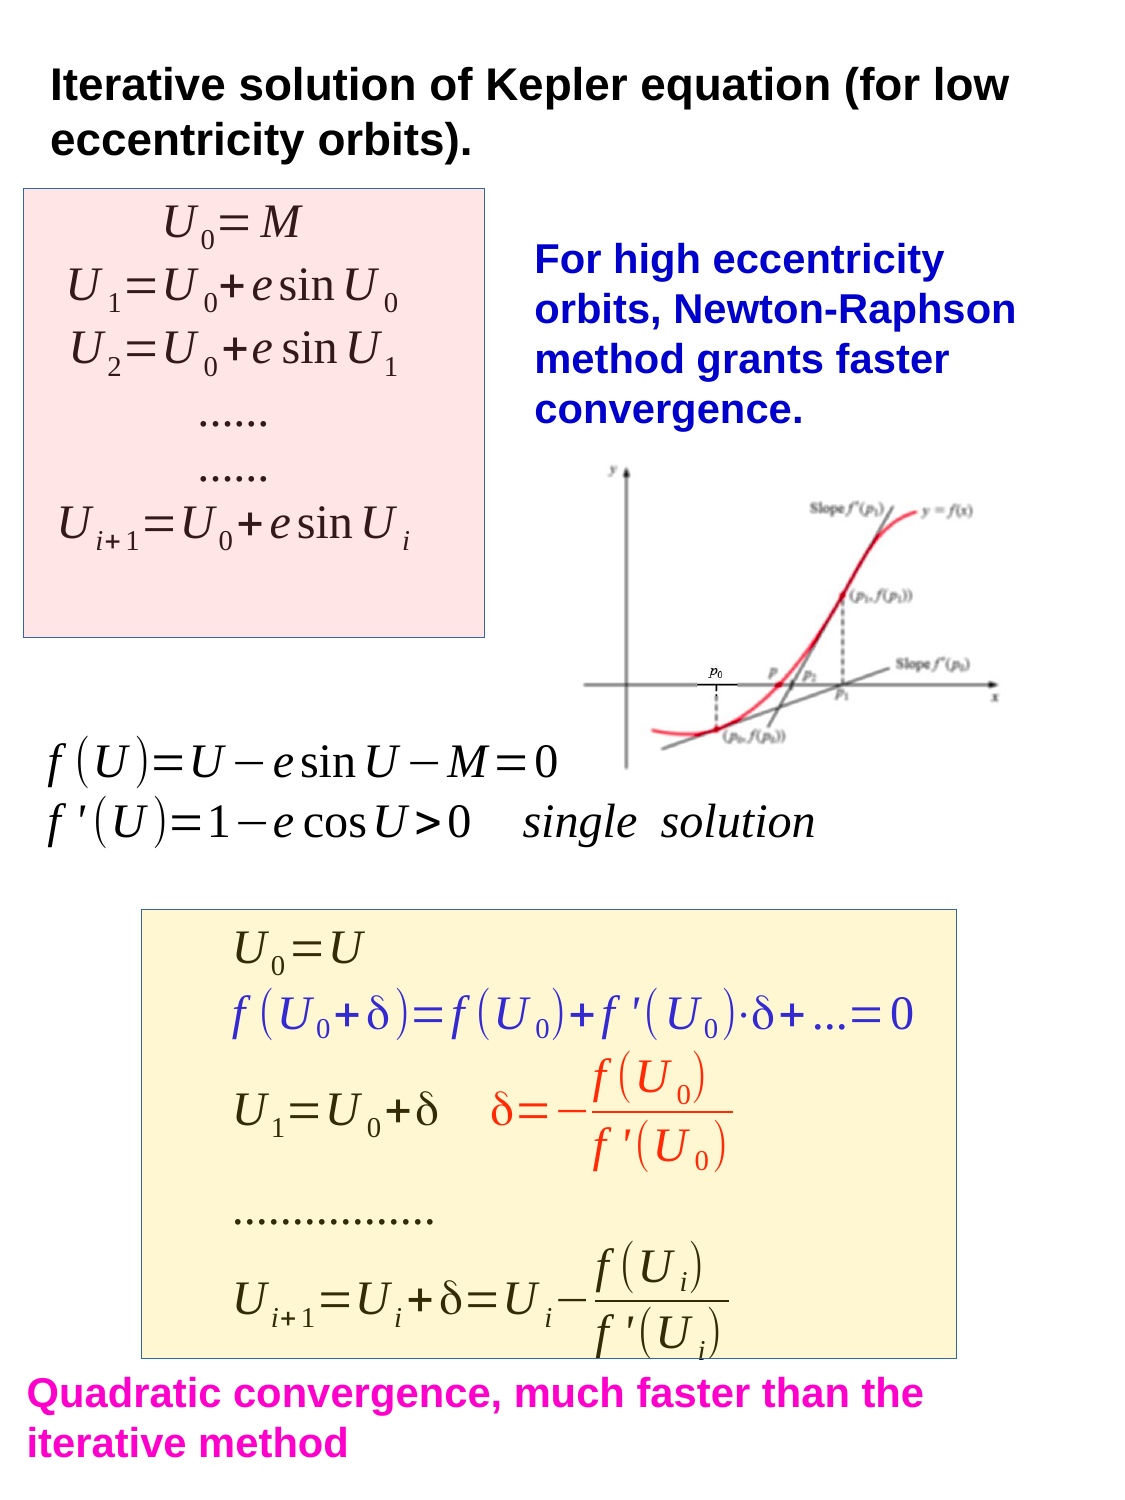

Iterative solution of Kepler equation (for low eccentricity orbits).
For high eccentricity orbits, Newton-Raphson method grants faster convergence.
Quadratic convergence, much faster than the iterative method